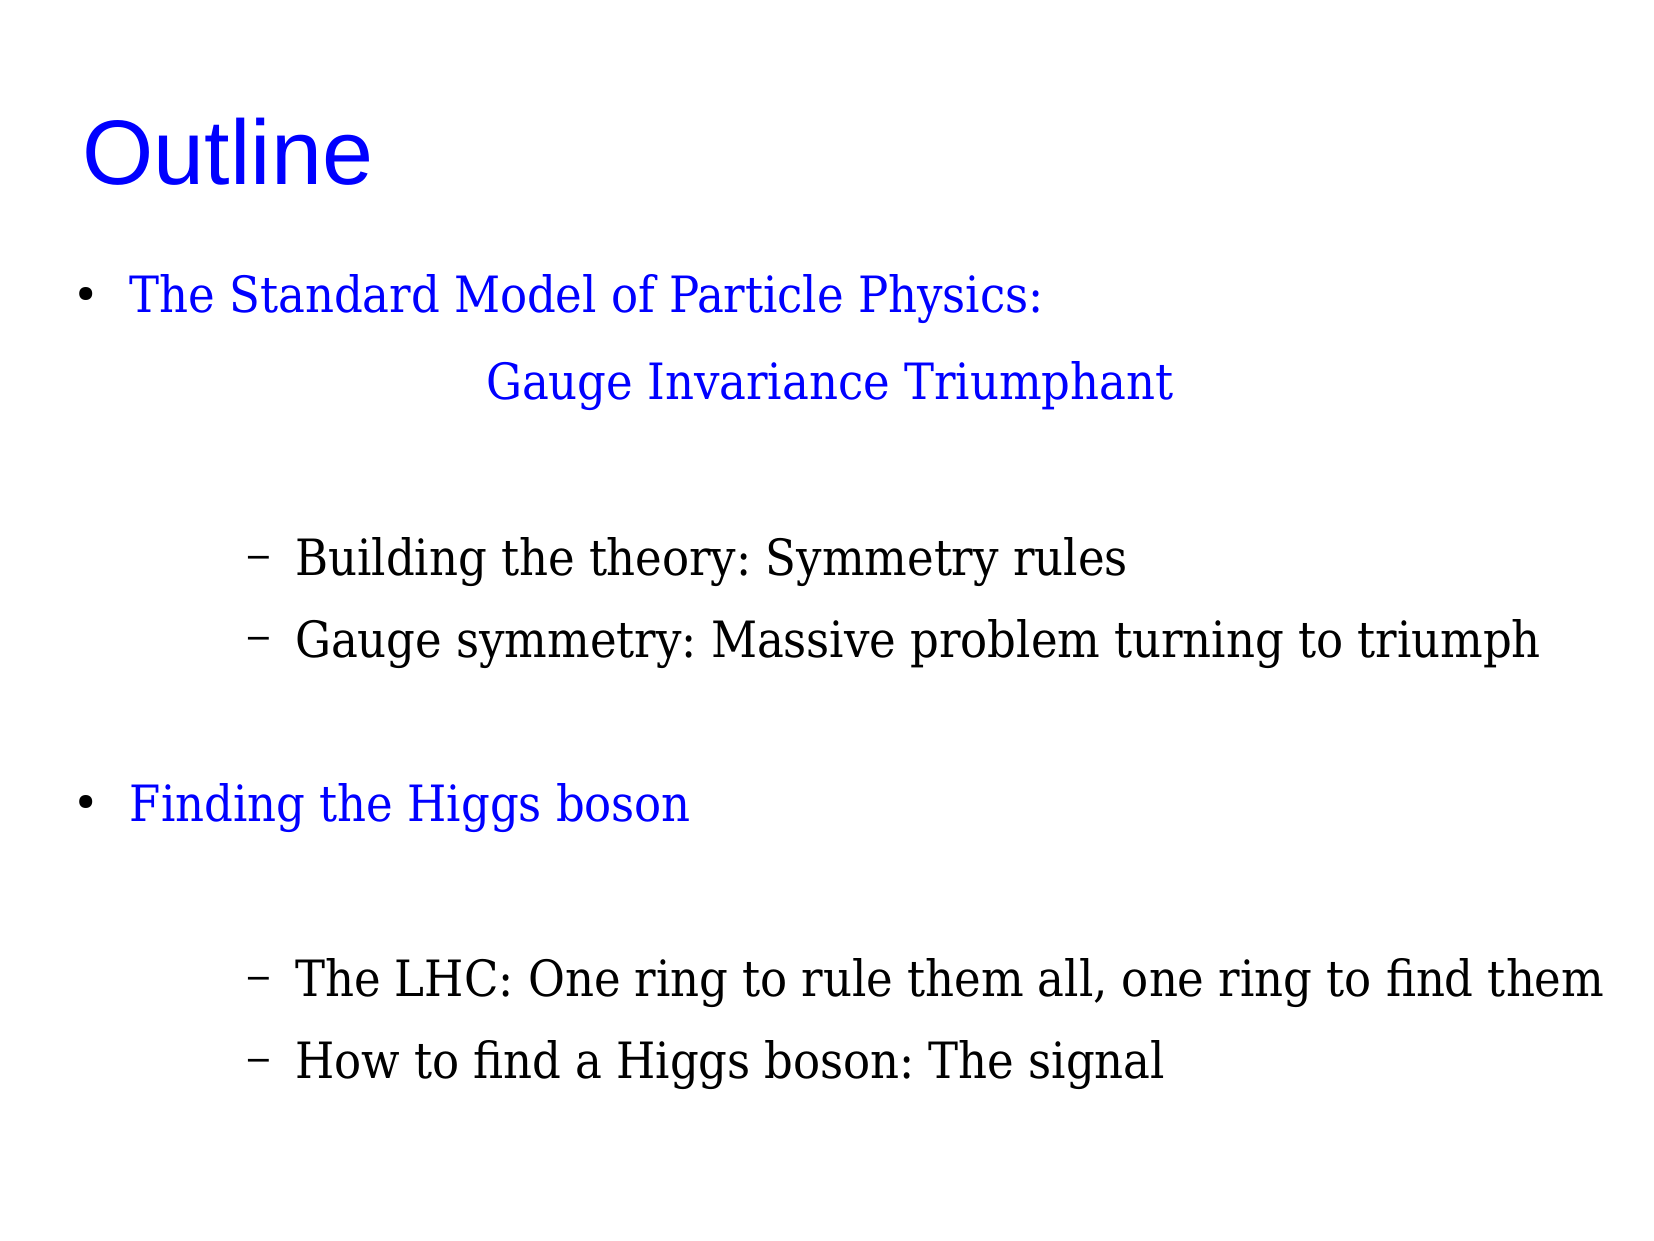

# Outline
The Standard Model of Particle Physics:
 Gauge Invariance Triumphant
Building the theory: Symmetry rules
Gauge symmetry: Massive problem turning to triumph
Finding the Higgs boson
The LHC: One ring to rule them all, one ring to find them
How to find a Higgs boson: The signal